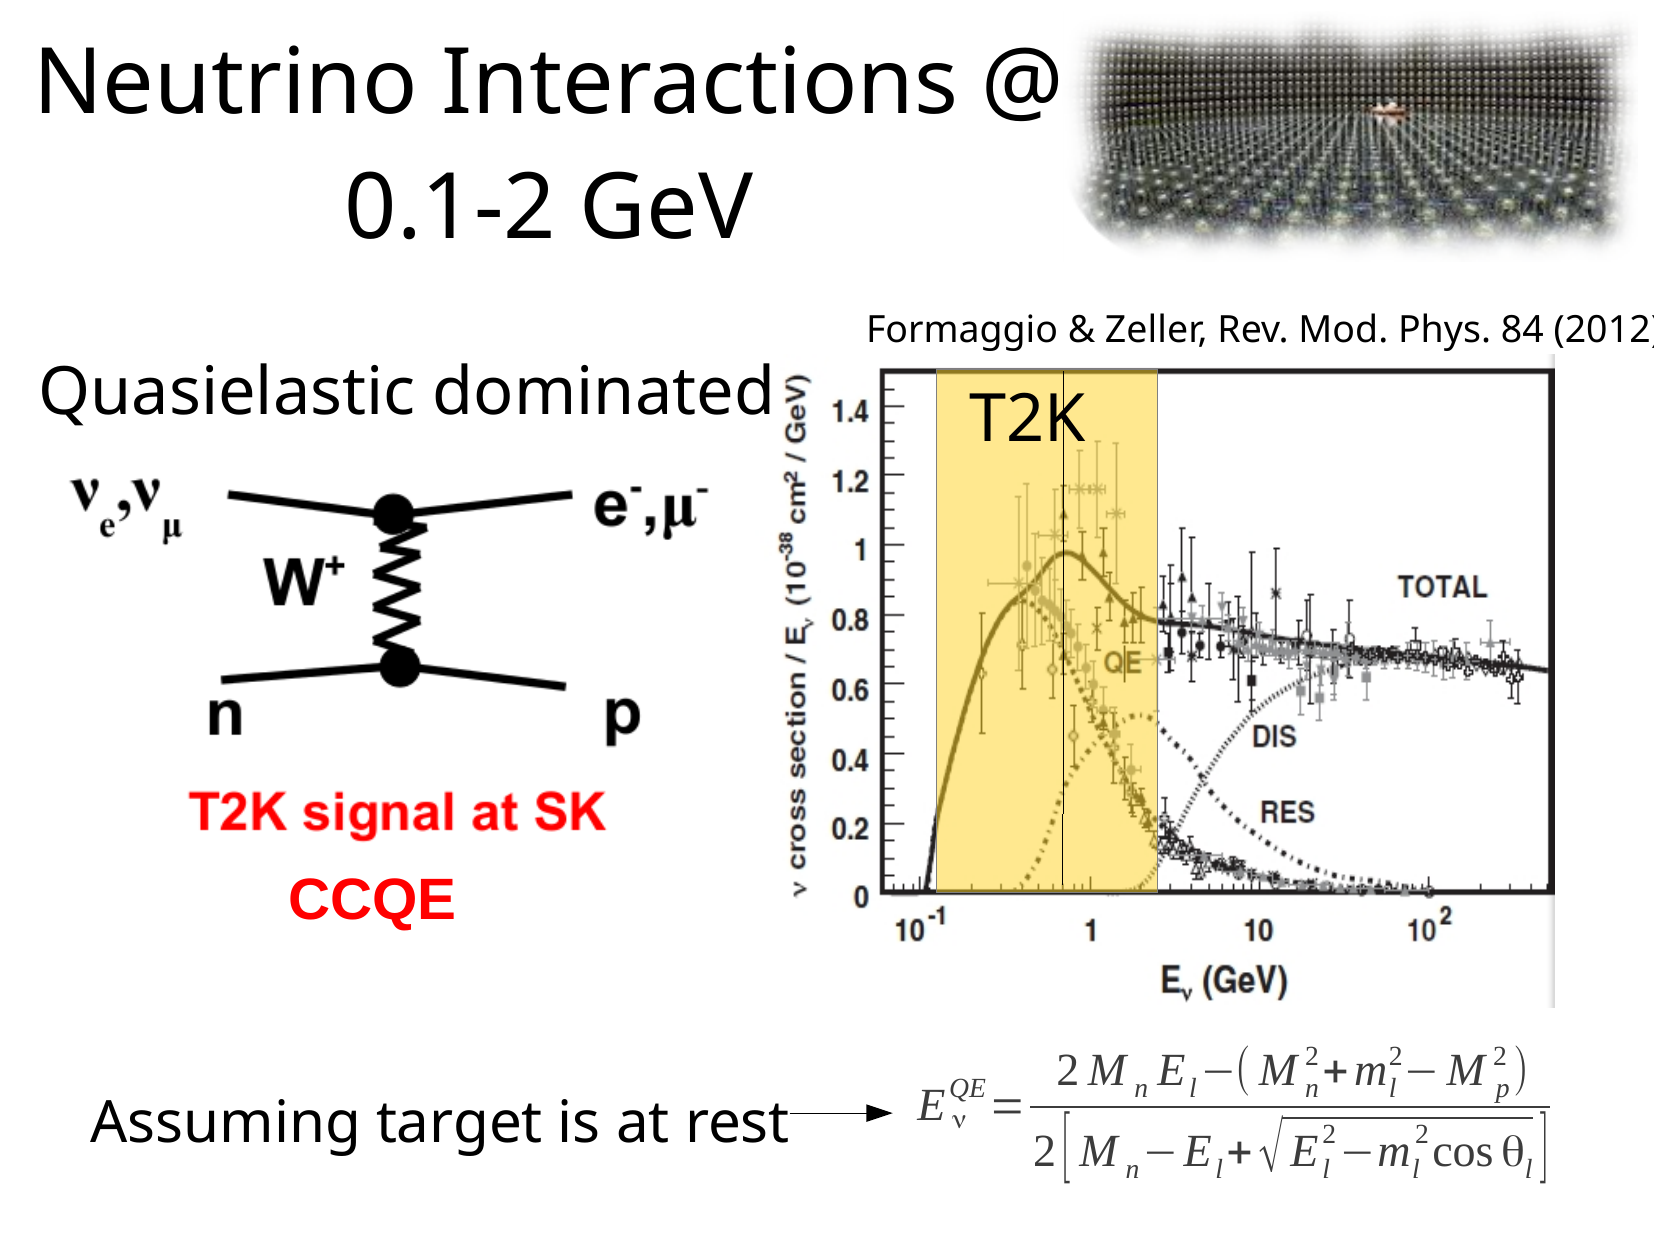

# Neutrino Interactions @ 0.1-2 GeV
Formaggio & Zeller, Rev. Mod. Phys. 84 (2012)
Quasielastic dominated
T2K
CCQE
Assuming target is at rest